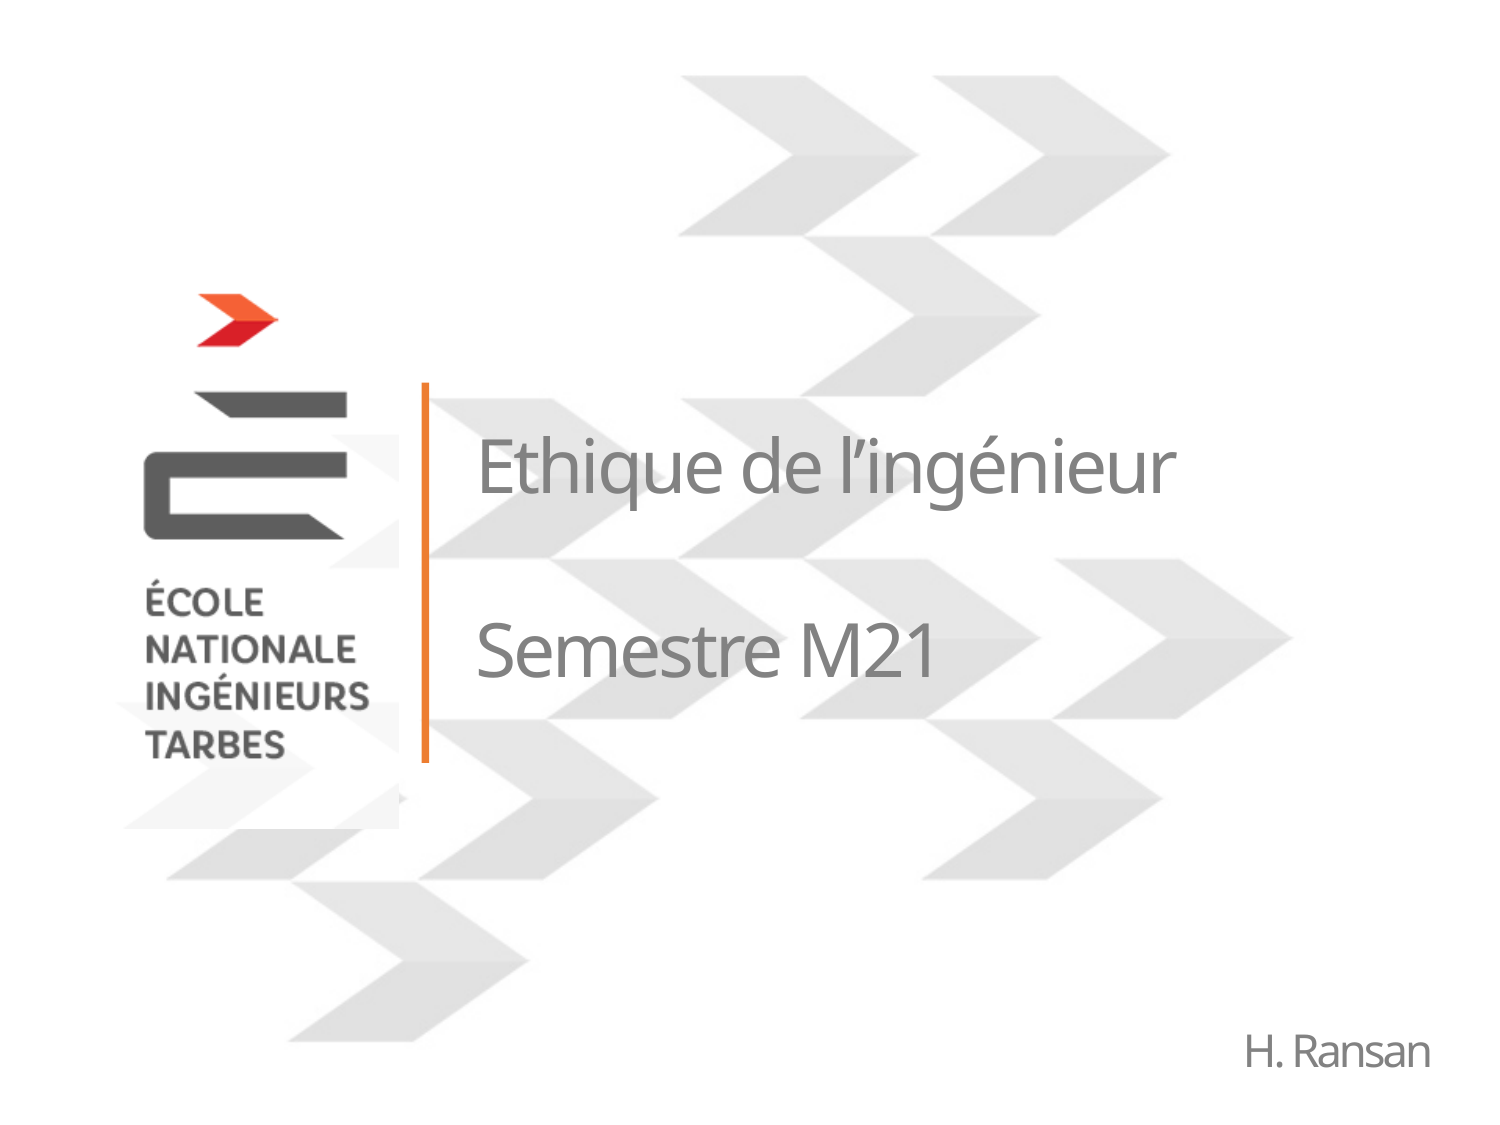

# Ethique de l’ingénieur Semestre M21
H. Ransan